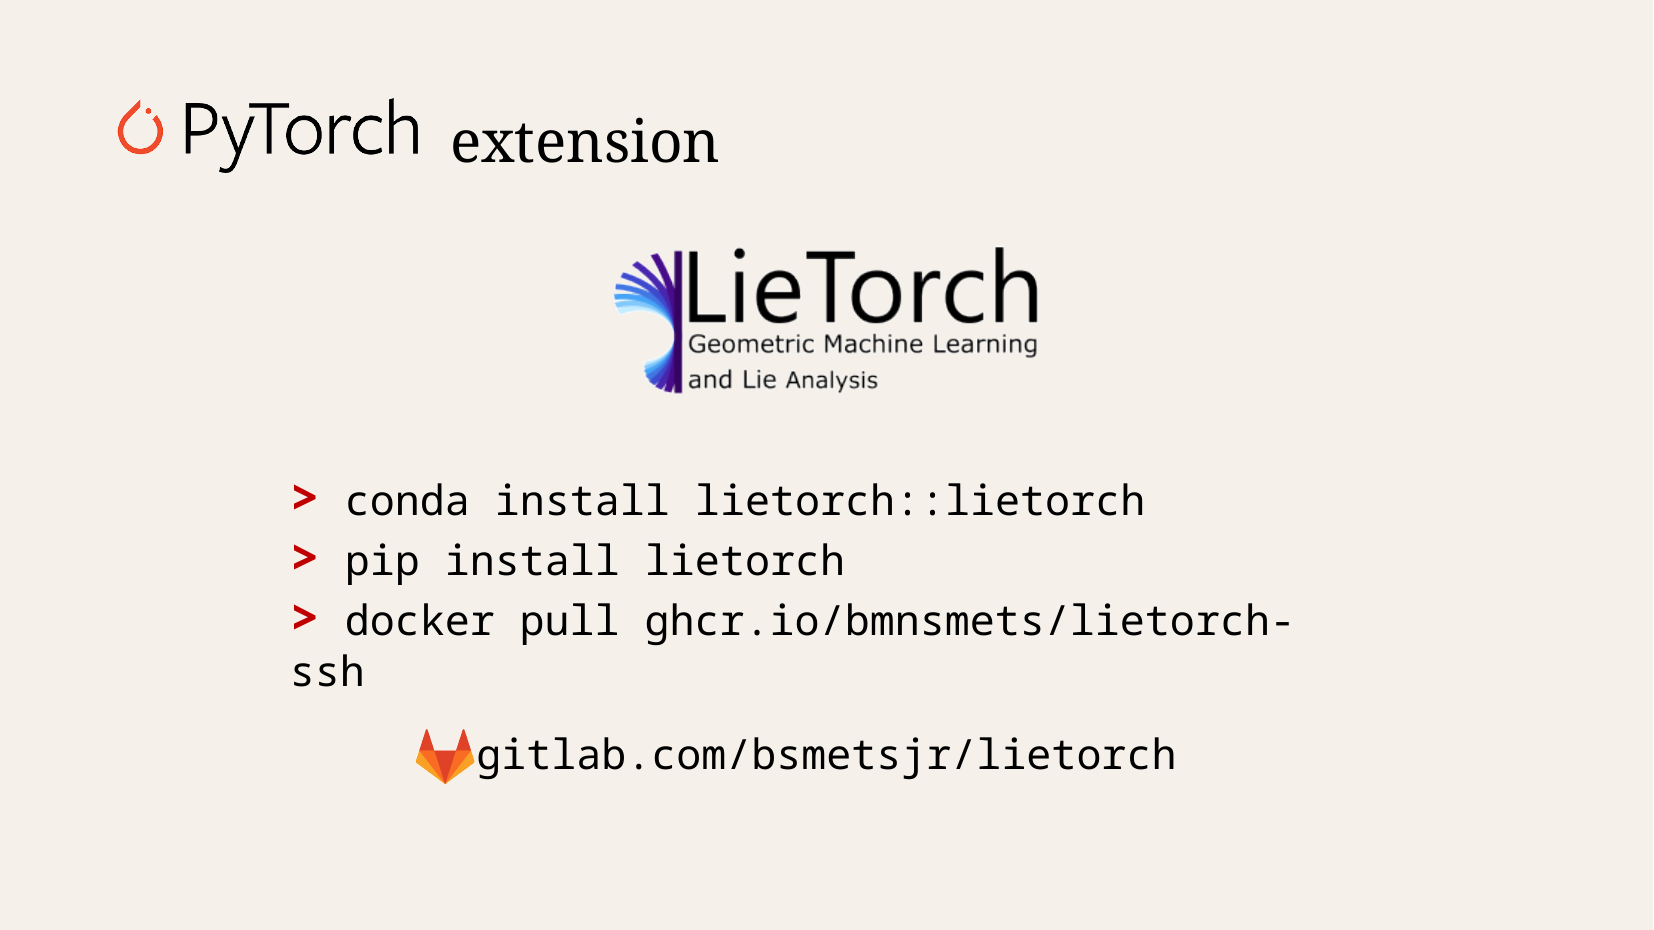

# extension
> conda install lietorch::lietorch
> pip install lietorch
> docker pull ghcr.io/bmnsmets/lietorch-ssh
gitlab.com/bsmetsjr/lietorch